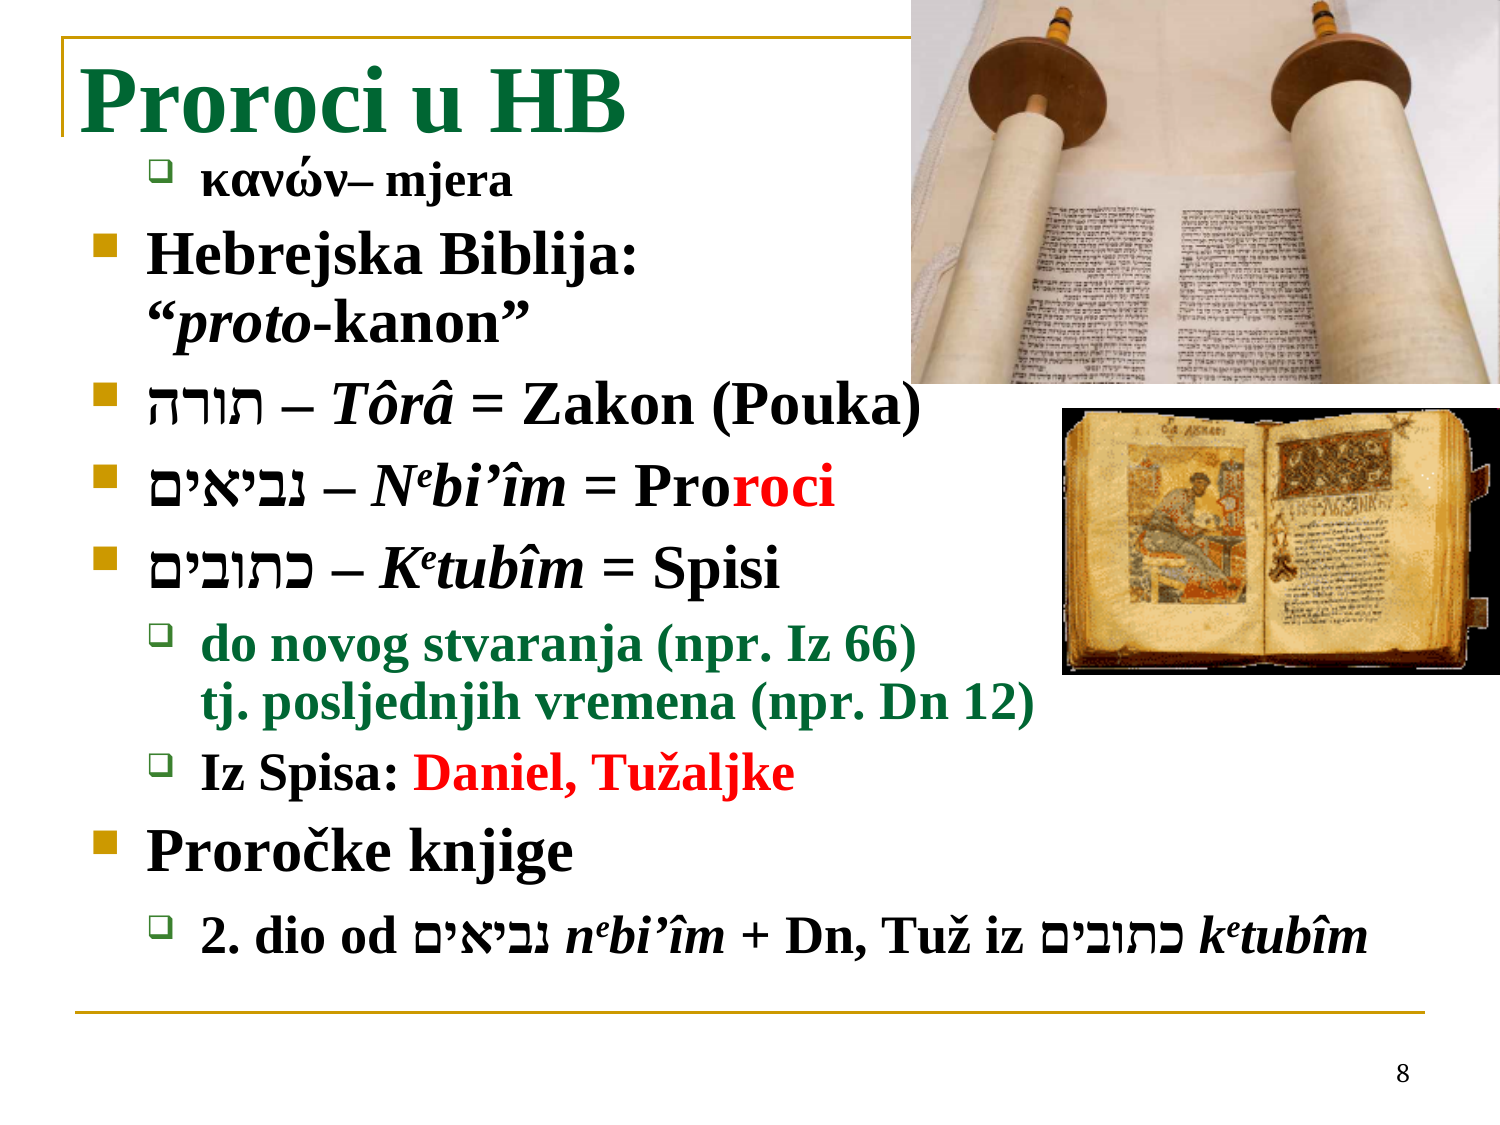

# Proroci u HB
κανών– mjera
Hebrejska Biblija:
“proto-kanon”
תורה – Tôrâ = Zakon (Pouka)
נביאים – Nebi’îm = Proroci
כתובים – Ketubîm = Spisi
do novog stvaranja (npr. Iz 66)
tj. posljednjih vremena (npr. Dn 12)
Iz Spisa: Daniel, Tužaljke
Proročke knjige
2. dio od נביאים nebi’îm + Dn, Tuž iz כתובים ketubîm